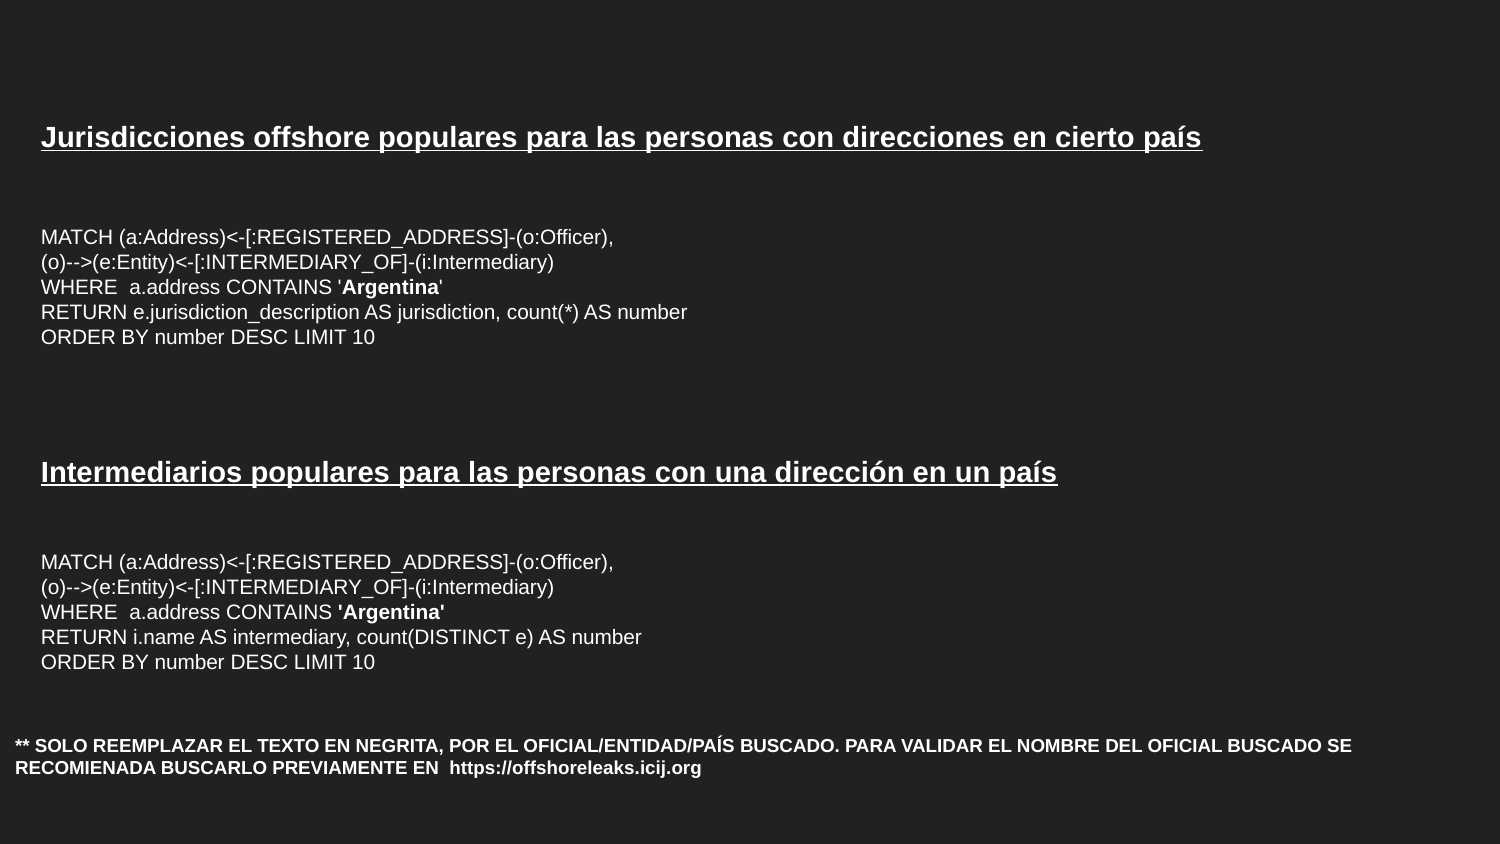

Jurisdicciones offshore populares para las personas con direcciones en cierto país
MATCH (a:Address)<-[:REGISTERED_ADDRESS]-(o:Officer),
(o)-->(e:Entity)<-[:INTERMEDIARY_OF]-(i:Intermediary)
WHERE a.address CONTAINS 'Argentina'
RETURN e.jurisdiction_description AS jurisdiction, count(*) AS number
ORDER BY number DESC LIMIT 10
Intermediarios populares para las personas con una dirección en un país
MATCH (a:Address)<-[:REGISTERED_ADDRESS]-(o:Officer),
(o)-->(e:Entity)<-[:INTERMEDIARY_OF]-(i:Intermediary)
WHERE a.address CONTAINS 'Argentina'
RETURN i.name AS intermediary, count(DISTINCT e) AS number
ORDER BY number DESC LIMIT 10
** SOLO REEMPLAZAR EL TEXTO EN NEGRITA, POR EL OFICIAL/ENTIDAD/PAÍS BUSCADO. PARA VALIDAR EL NOMBRE DEL OFICIAL BUSCADO SE RECOMIENADA BUSCARLO PREVIAMENTE EN https://offshoreleaks.icij.org